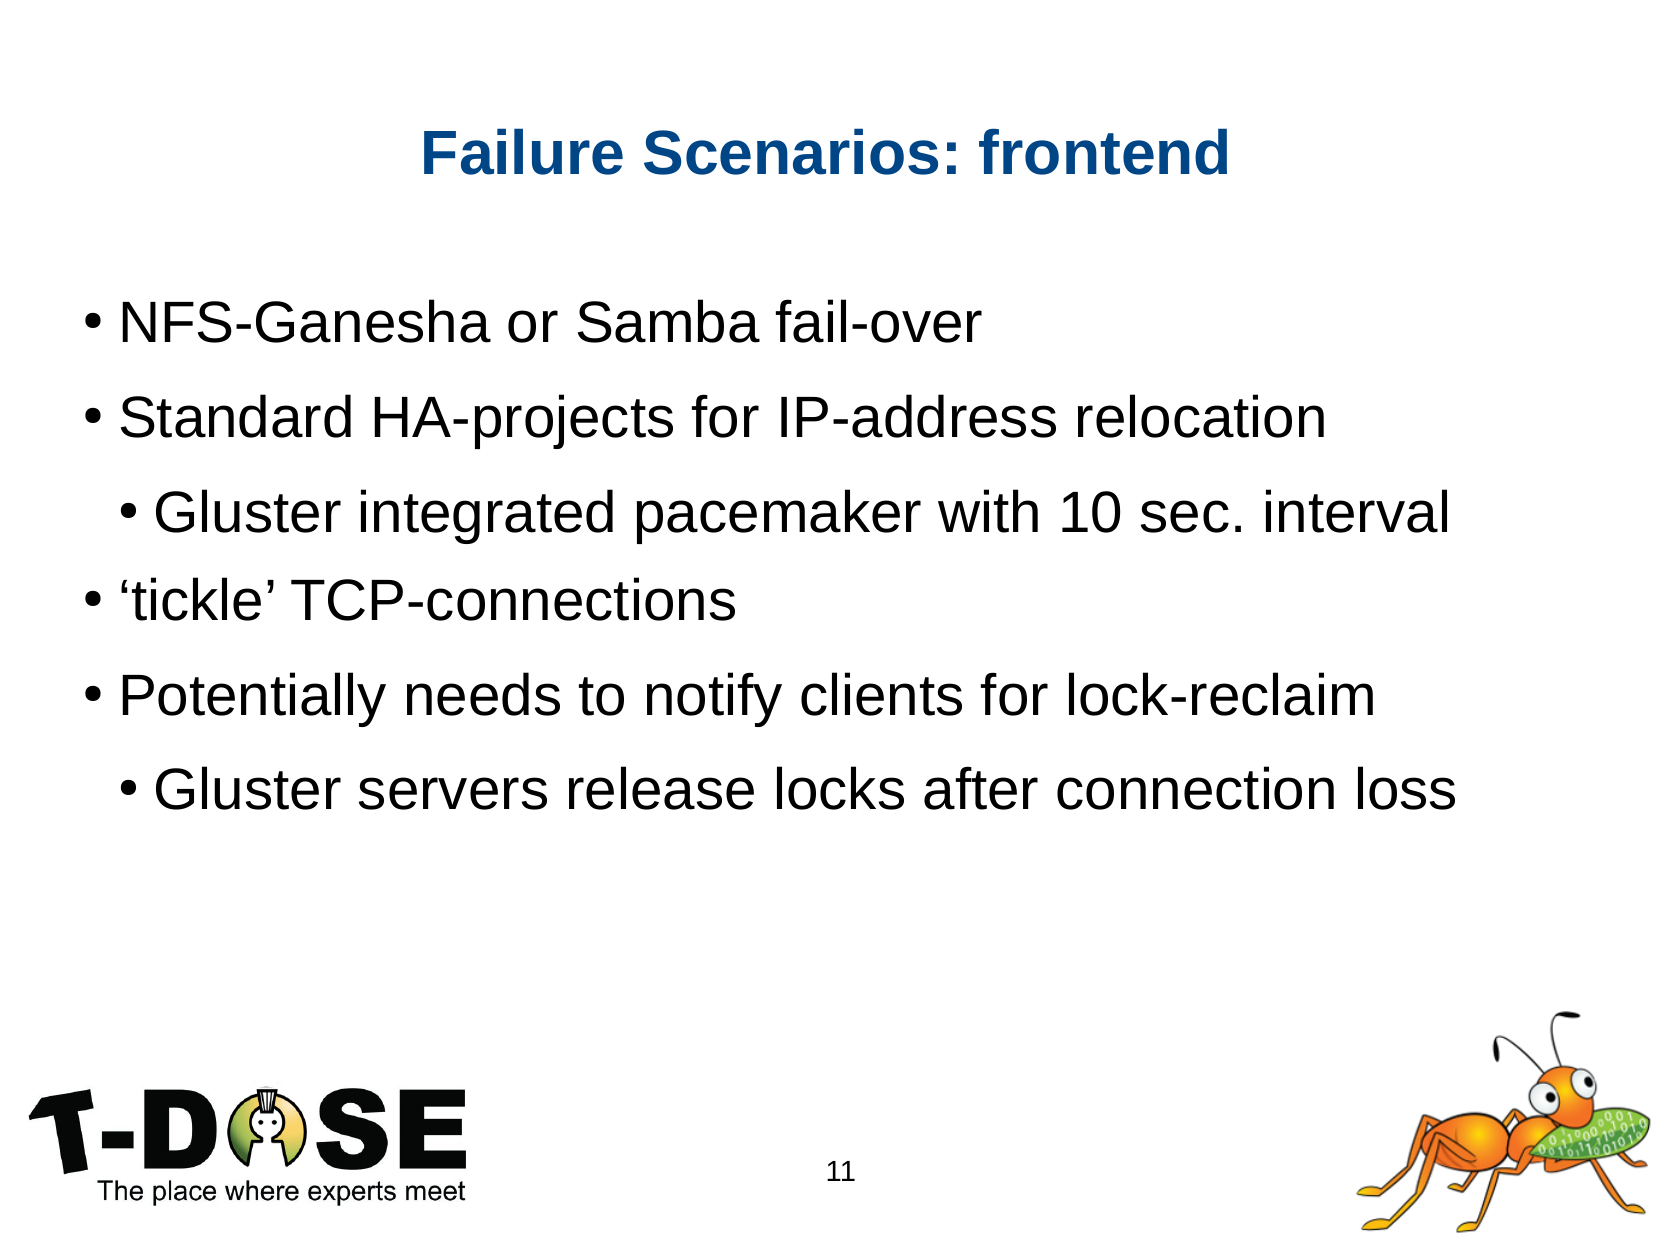

Failure Scenarios: frontend
# NFS-Ganesha or Samba fail-over
Standard HA-projects for IP-address relocation
Gluster integrated pacemaker with 10 sec. interval
‘tickle’ TCP-connections
Potentially needs to notify clients for lock-reclaim
Gluster servers release locks after connection loss
11